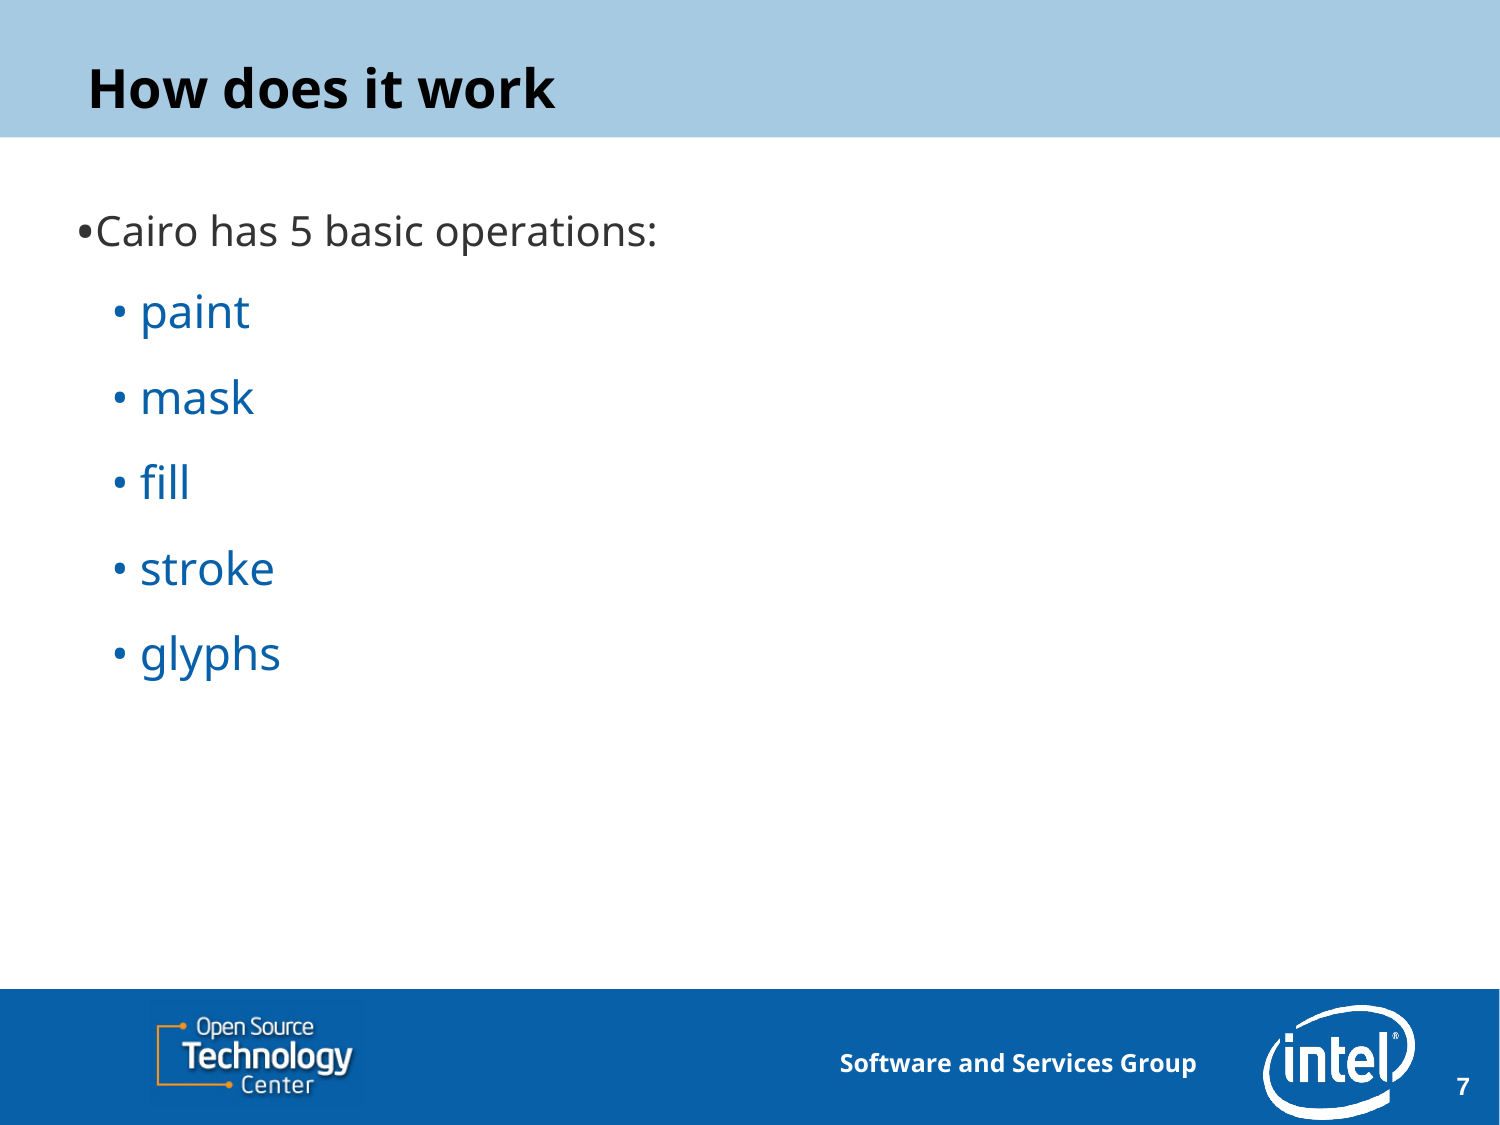

# How does it work
Cairo has 5 basic operations:
paint
mask
fill
stroke
glyphs